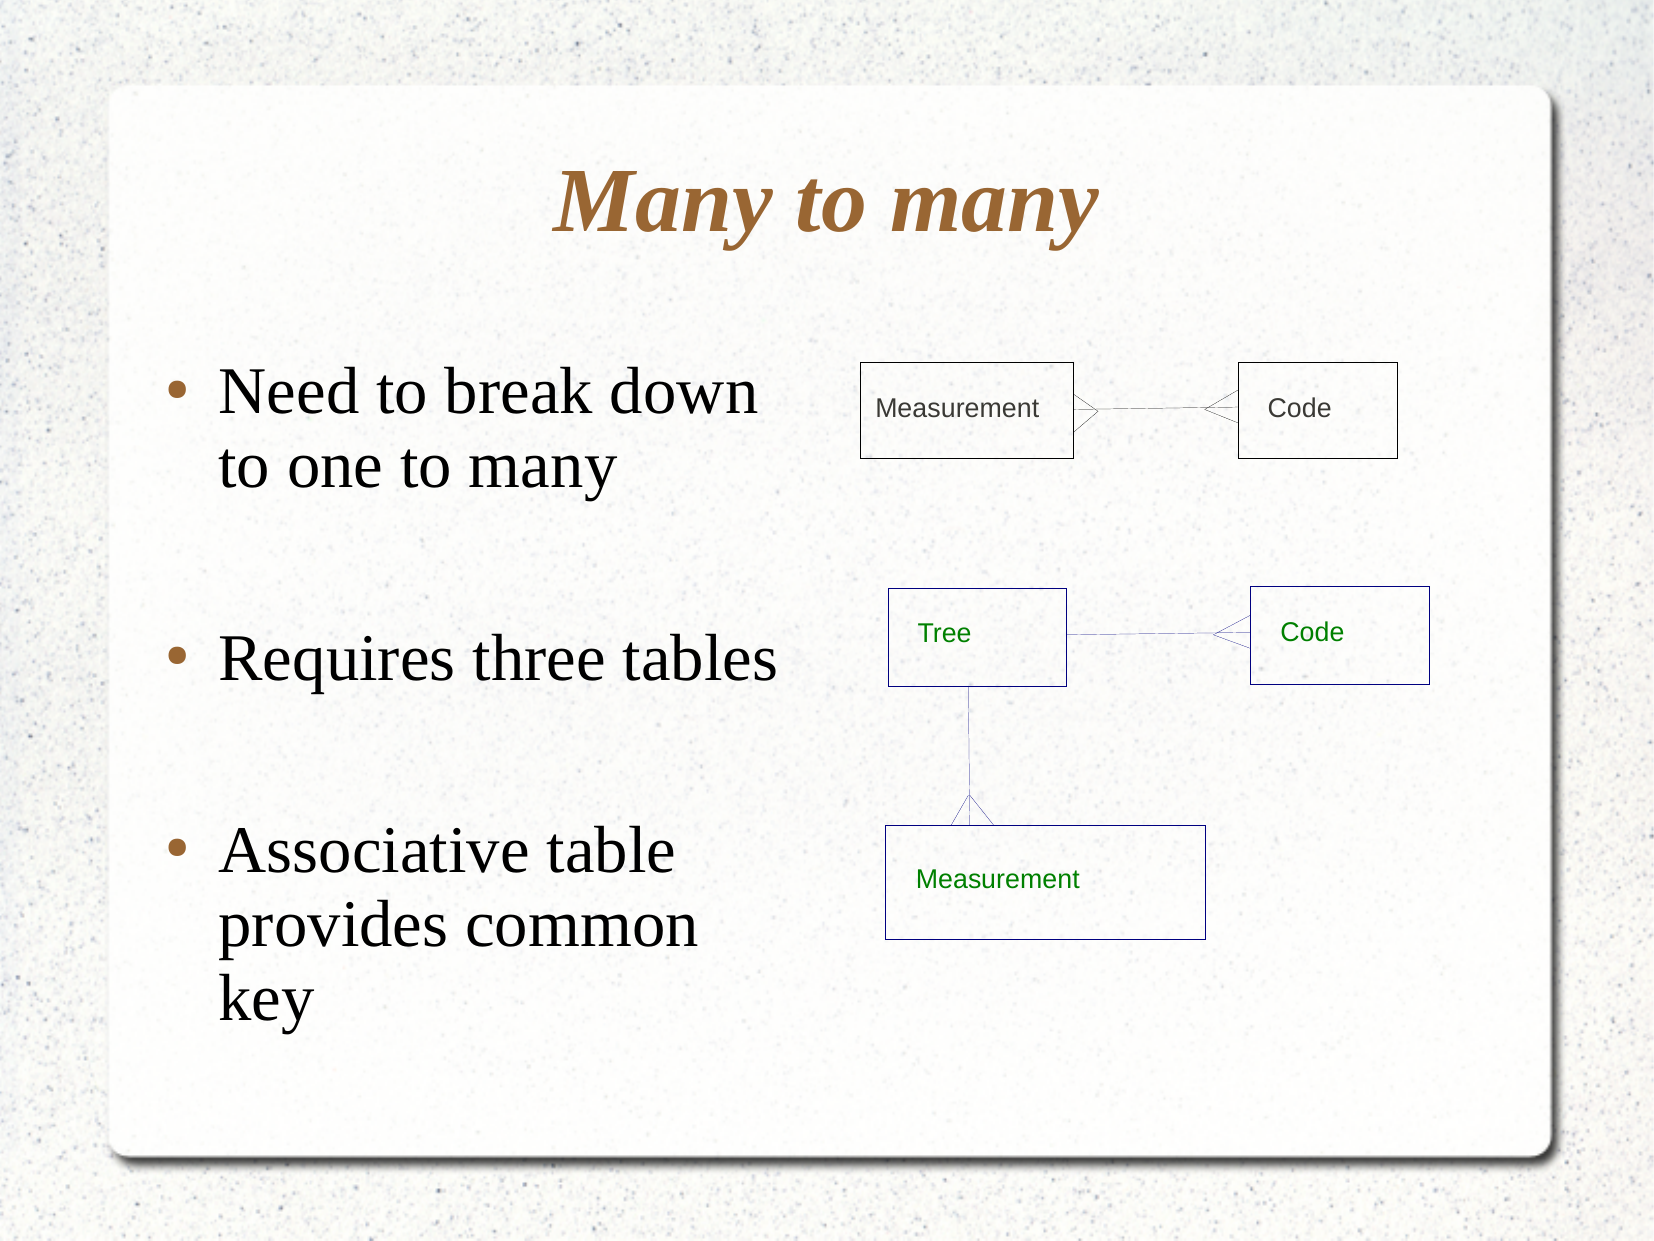

# Many to many
Need to break down to one to many
Requires three tables
Associative table provides common key